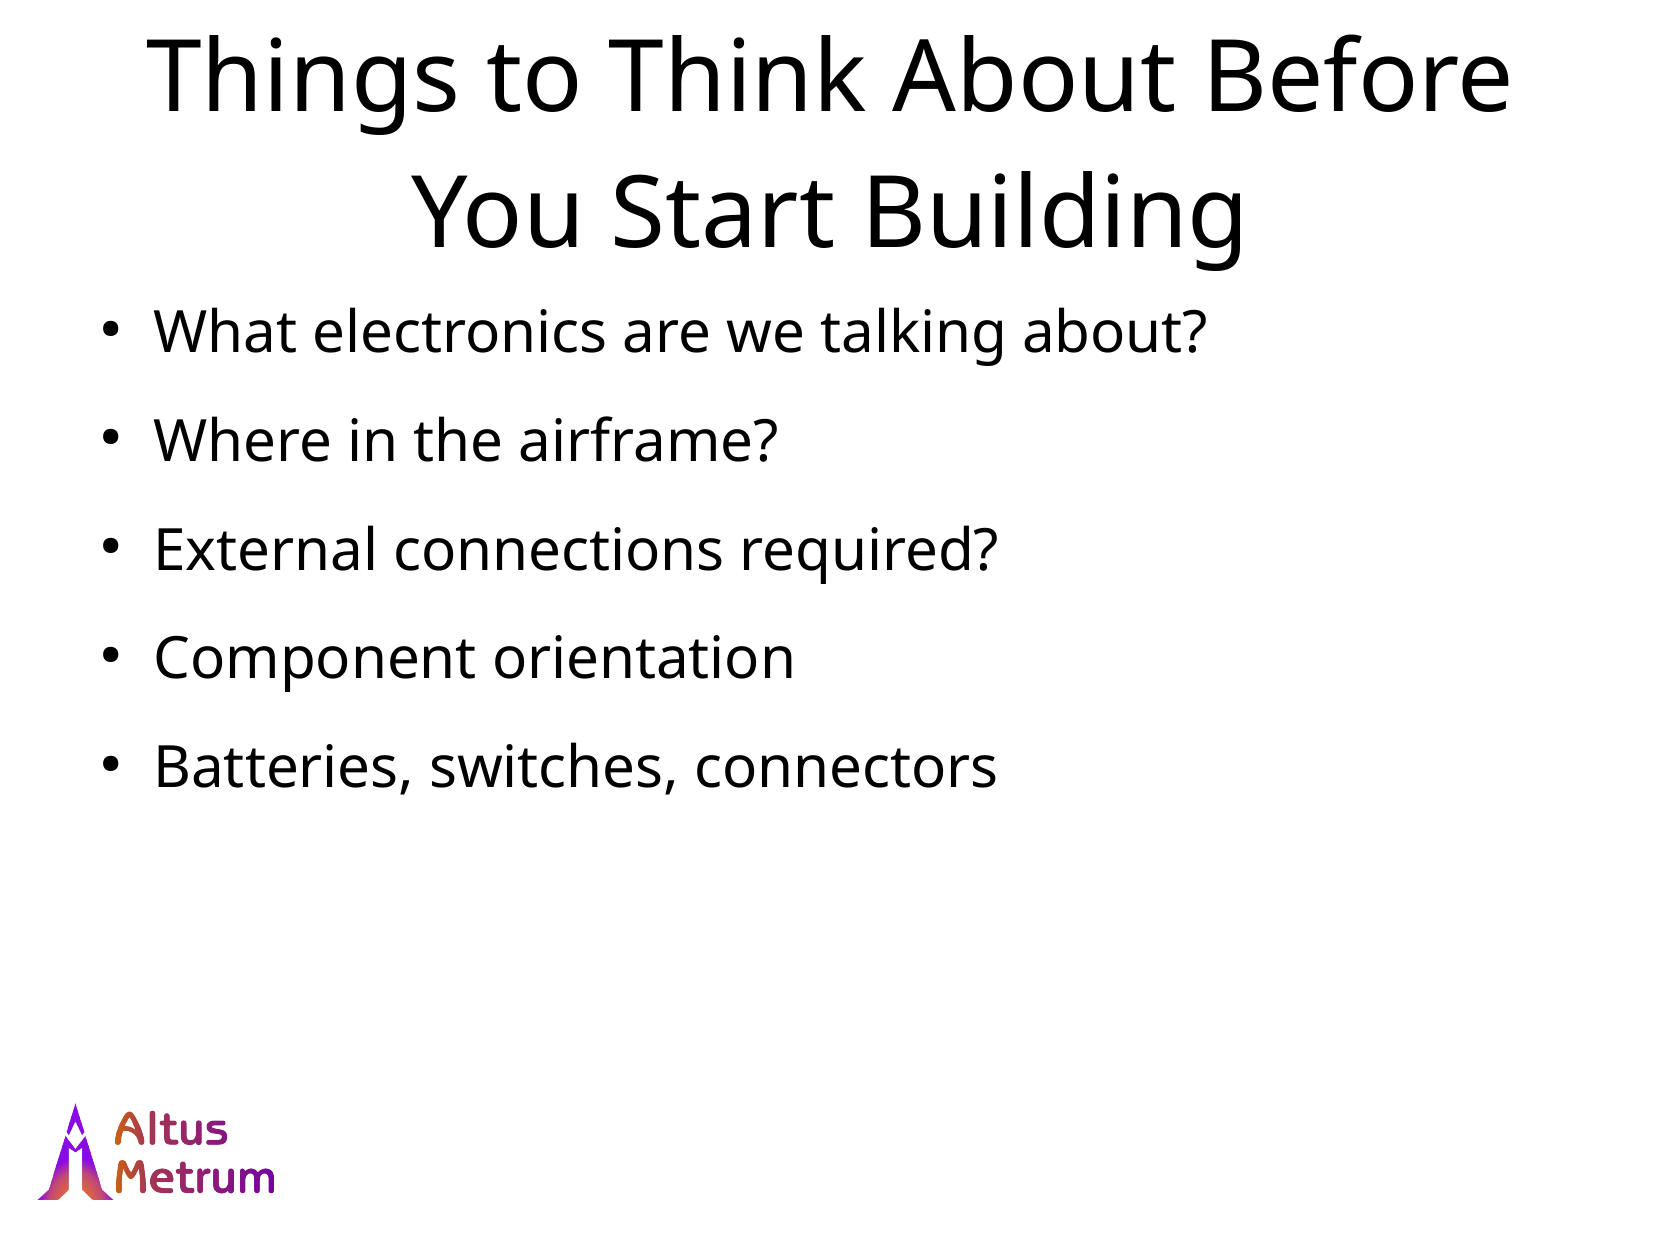

# Things to Think About Before You Start Building
What electronics are we talking about?
Where in the airframe?
External connections required?
Component orientation
Batteries, switches, connectors